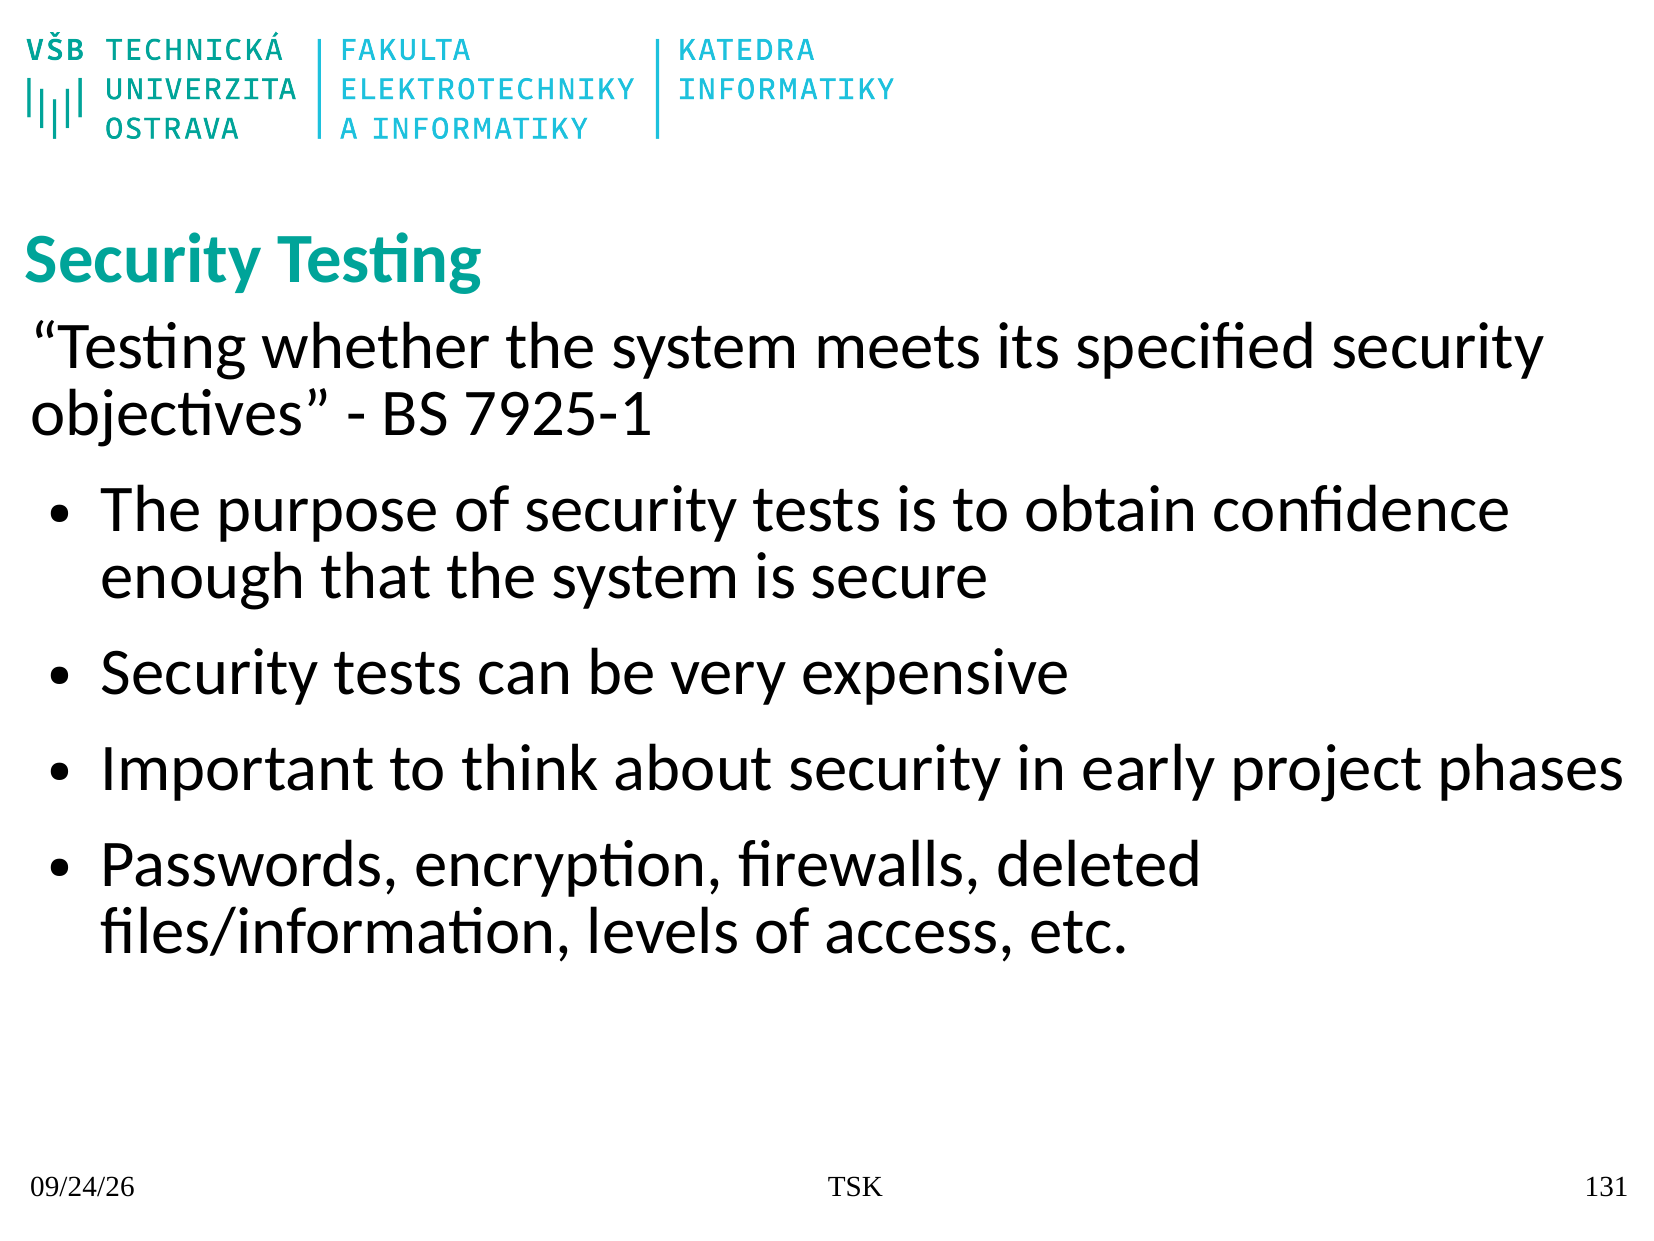

# Security Testing
“Testing whether the system meets its specified security objectives” - BS 7925-1
The purpose of security tests is to obtain confidence enough that the system is secure
Security tests can be very expensive
Important to think about security in early project phases
Passwords, encryption, firewalls, deleted files/information, levels of access, etc.
TSK
131